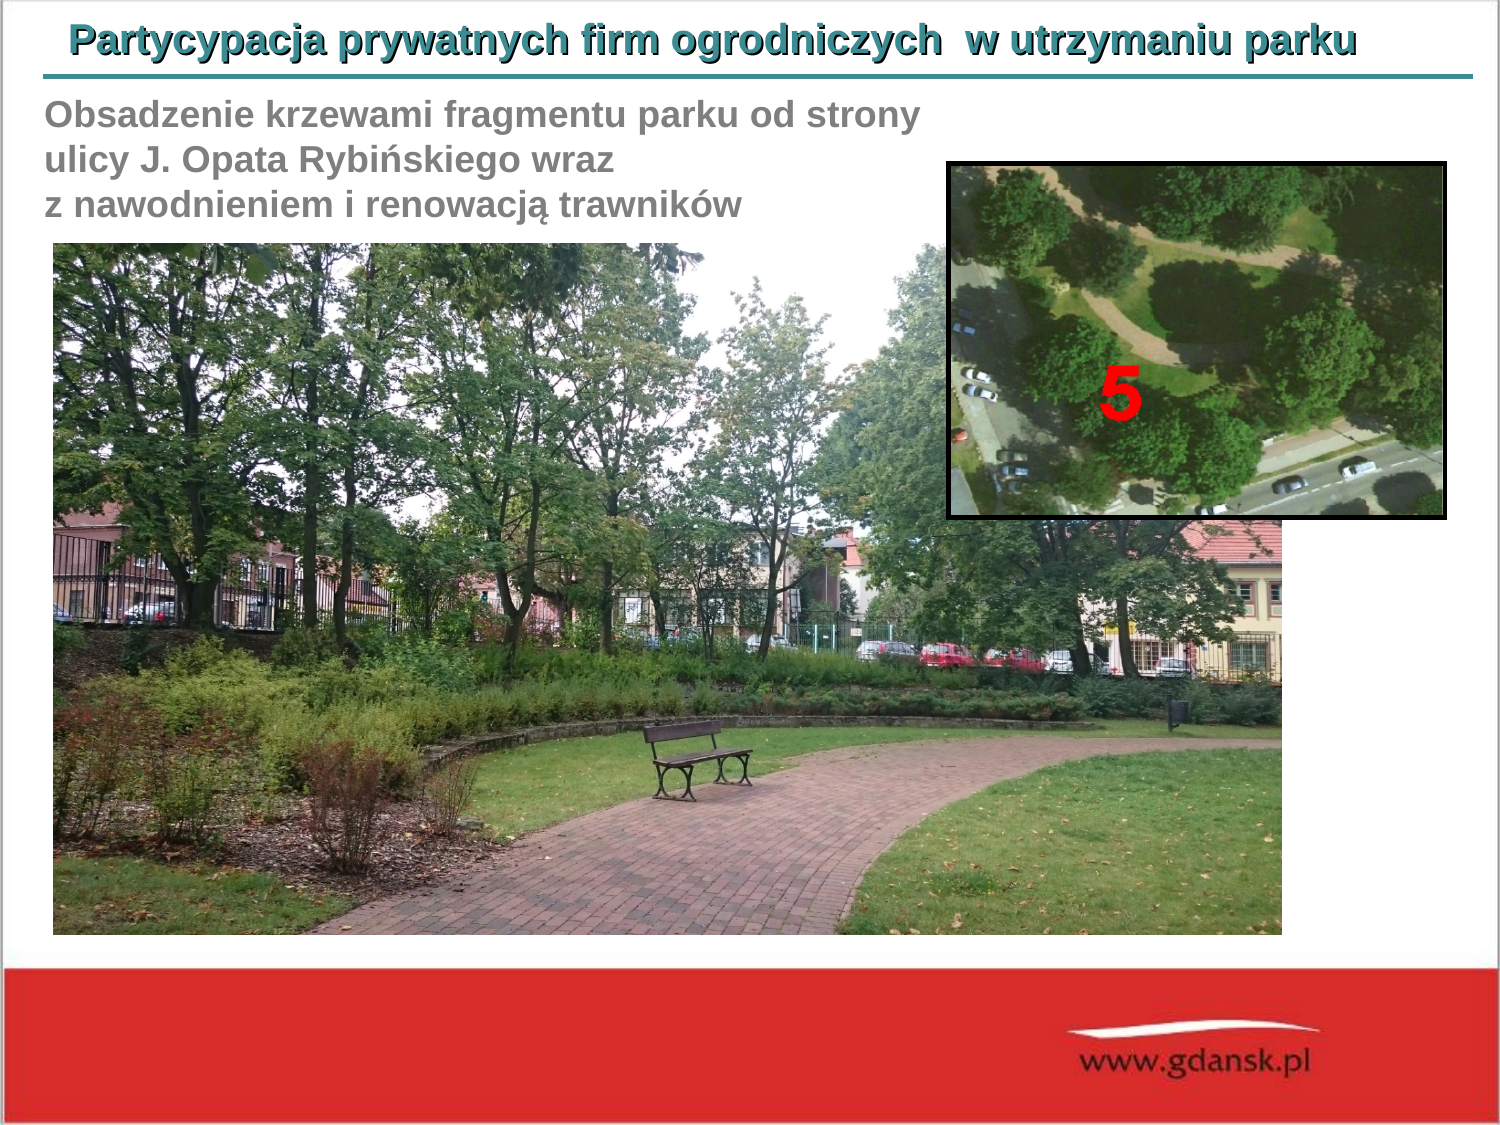

Partycypacja prywatnych firm ogrodniczych w utrzymaniu parku
Obsadzenie krzewami fragmentu parku od strony ulicy J. Opata Rybińskiego wraz
z nawodnieniem i renowacją trawników